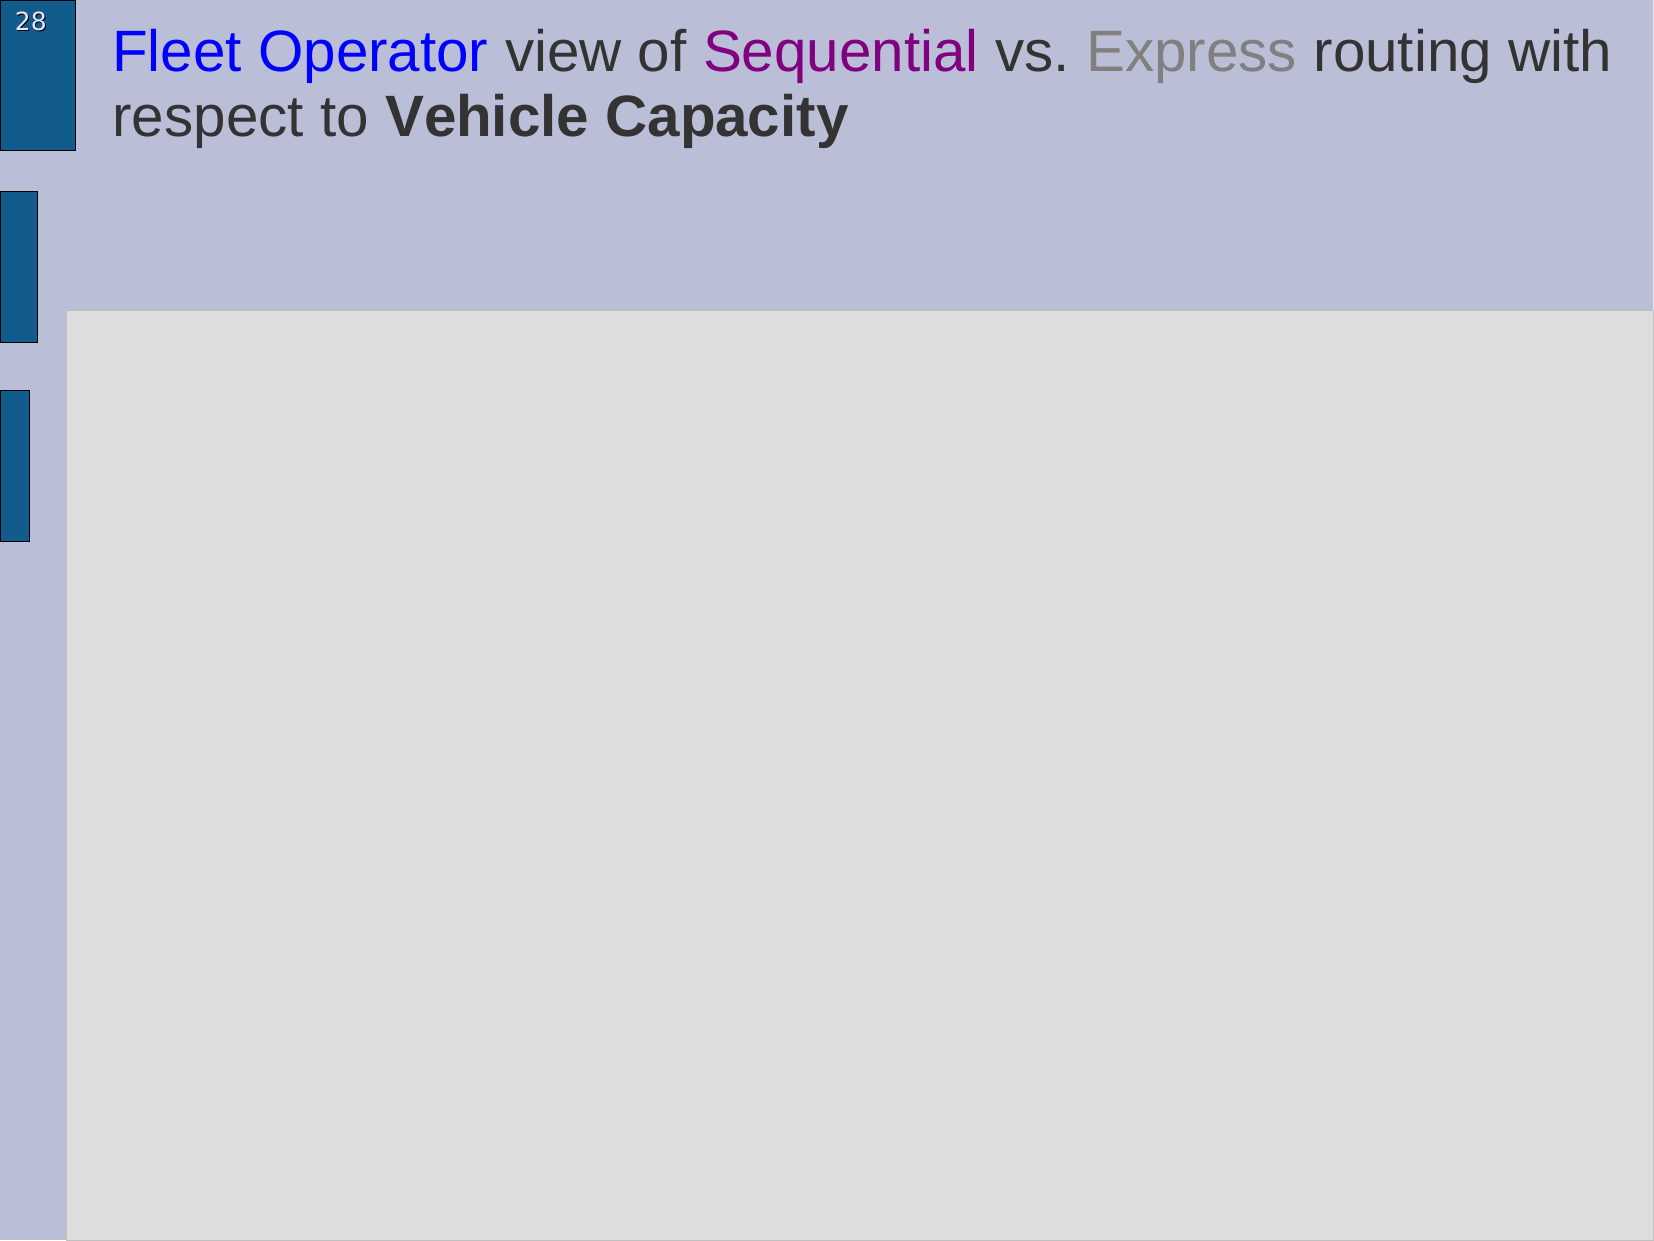

# Fleet Operator view of Sequential vs. Express routing with respect to Vehicle Capacity